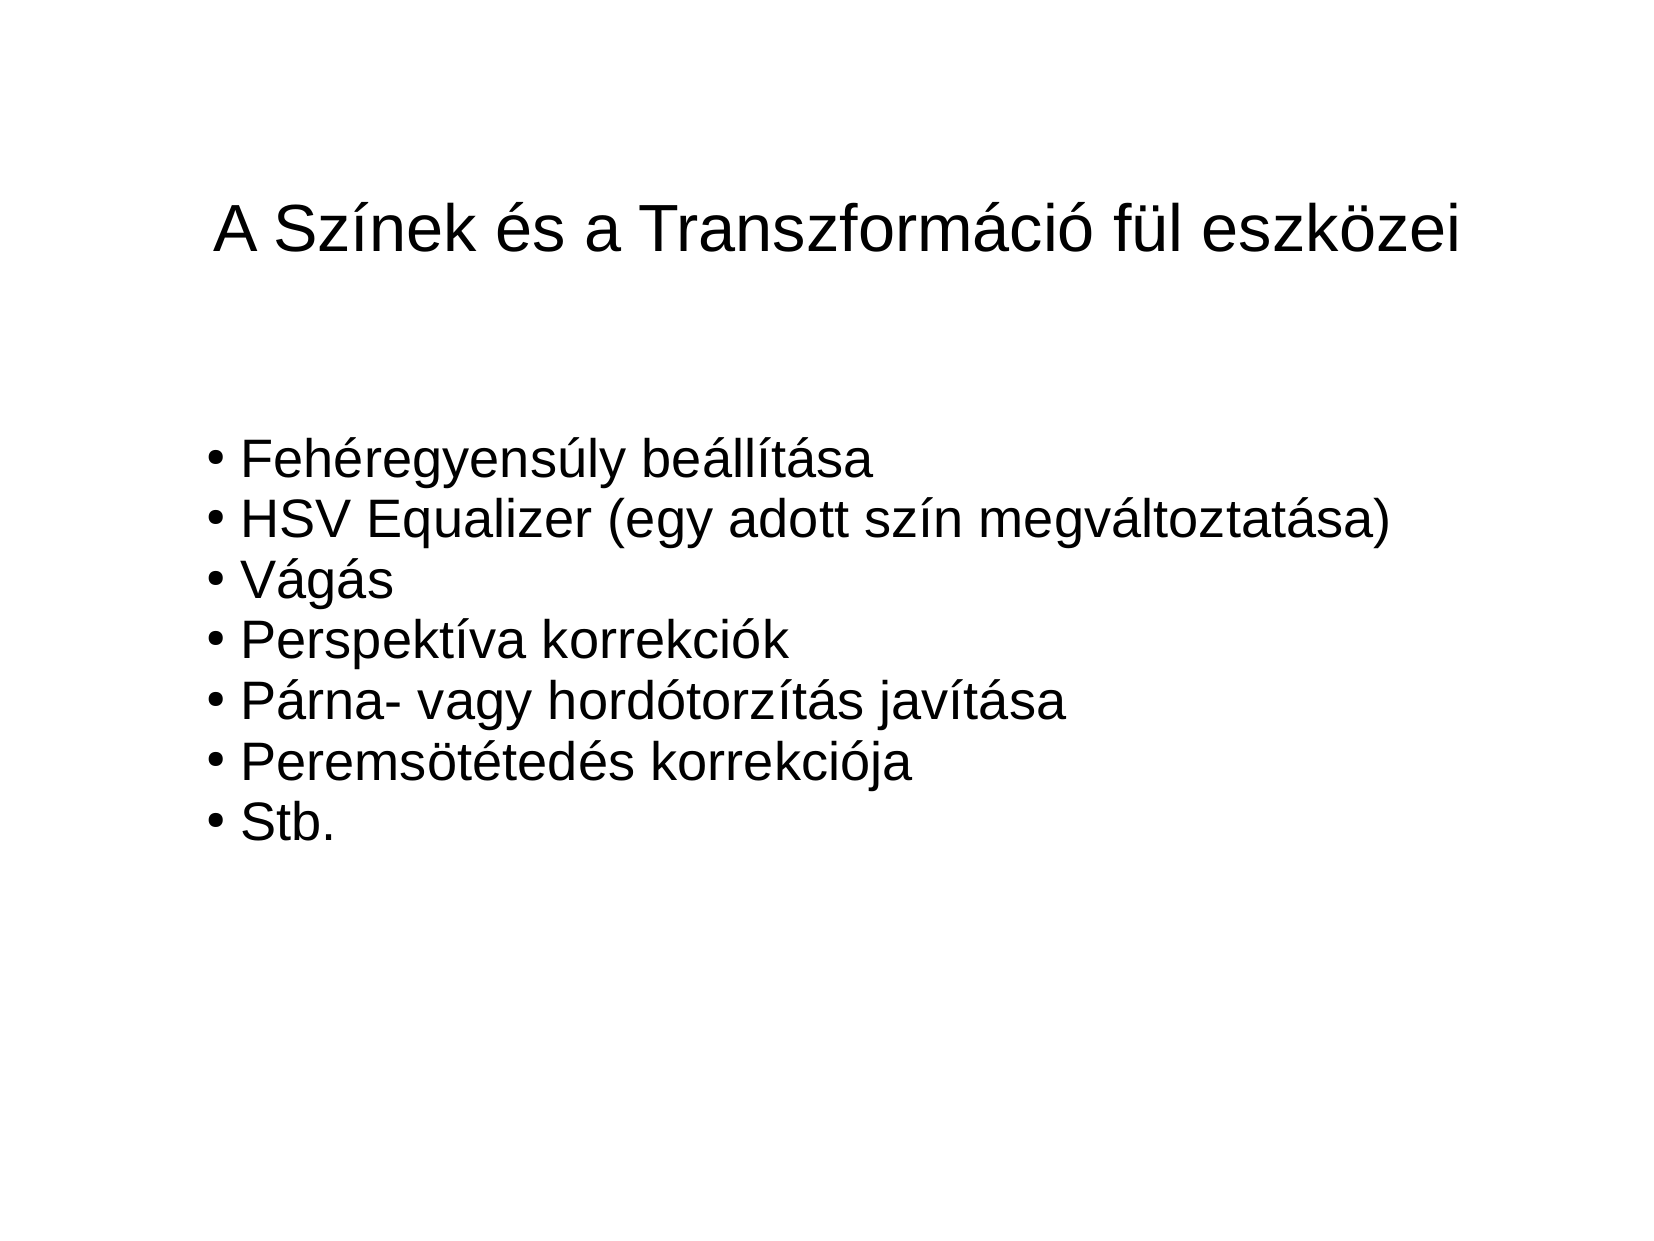

A Színek és a Transzformáció fül eszközei
 Fehéregyensúly beállítása
 HSV Equalizer (egy adott szín megváltoztatása)
 Vágás
 Perspektíva korrekciók
 Párna- vagy hordótorzítás javítása
 Peremsötétedés korrekciója
 Stb.